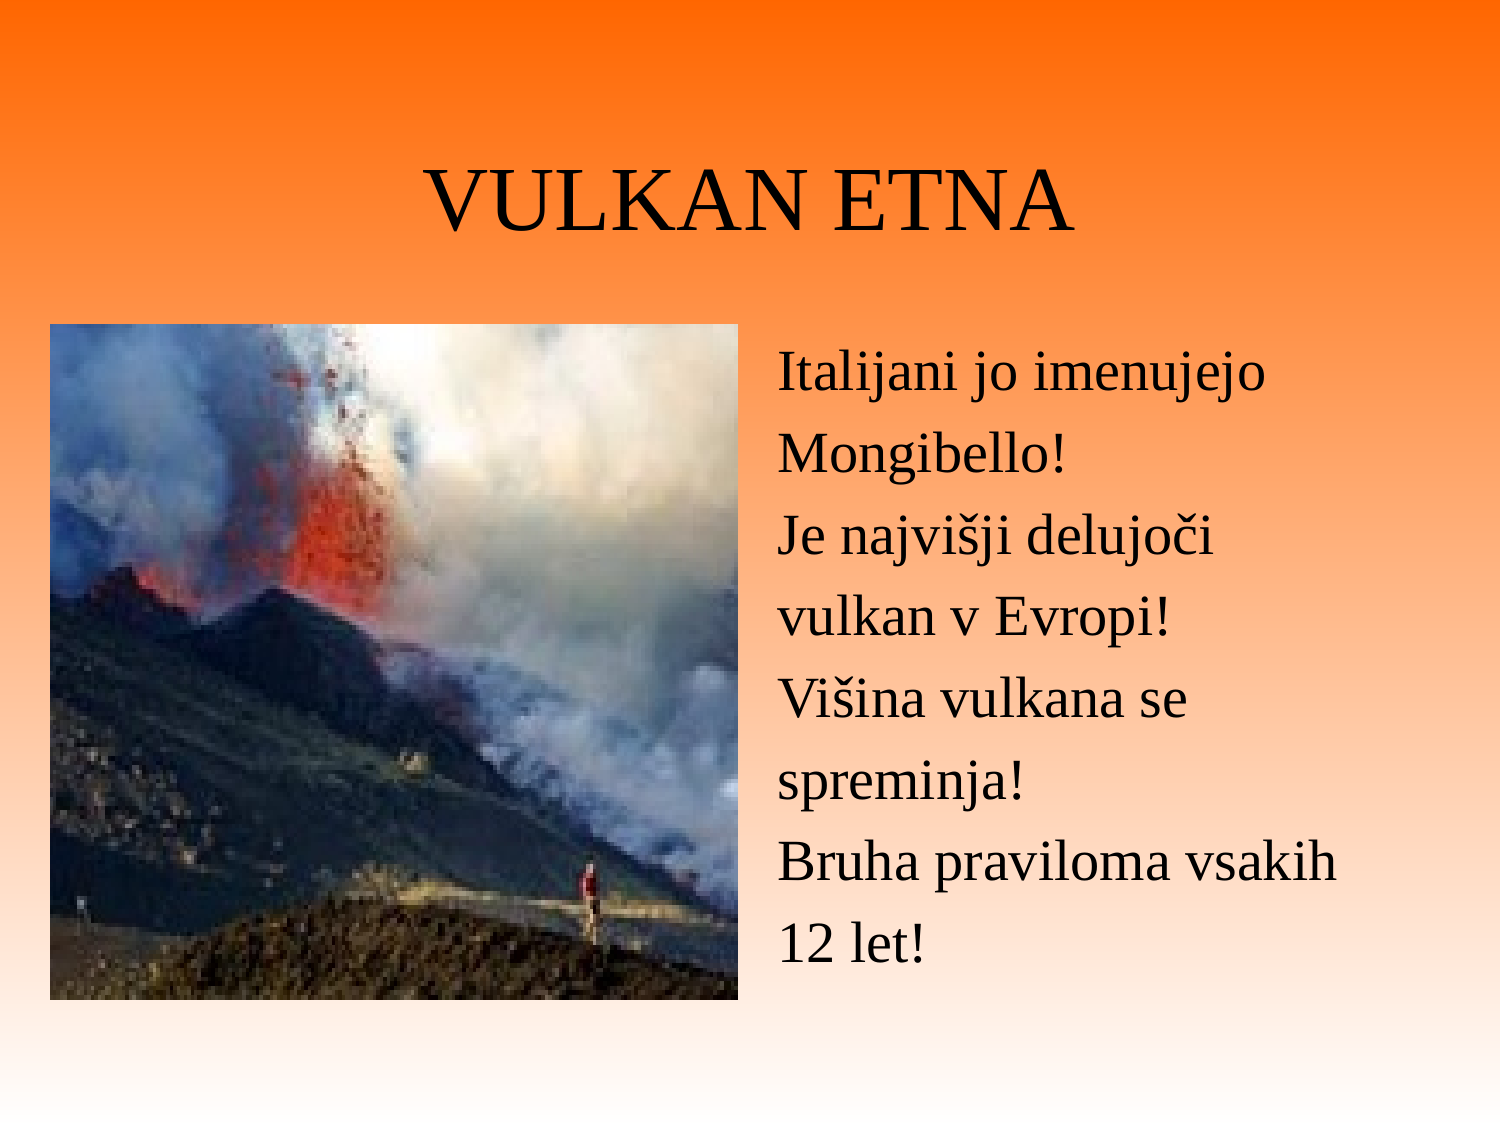

# VULKAN ETNA
Italijani jo imenujejo
Mongibello!
Je najvišji delujoči
vulkan v Evropi!
Višina vulkana se
spreminja!
Bruha praviloma vsakih
12 let!